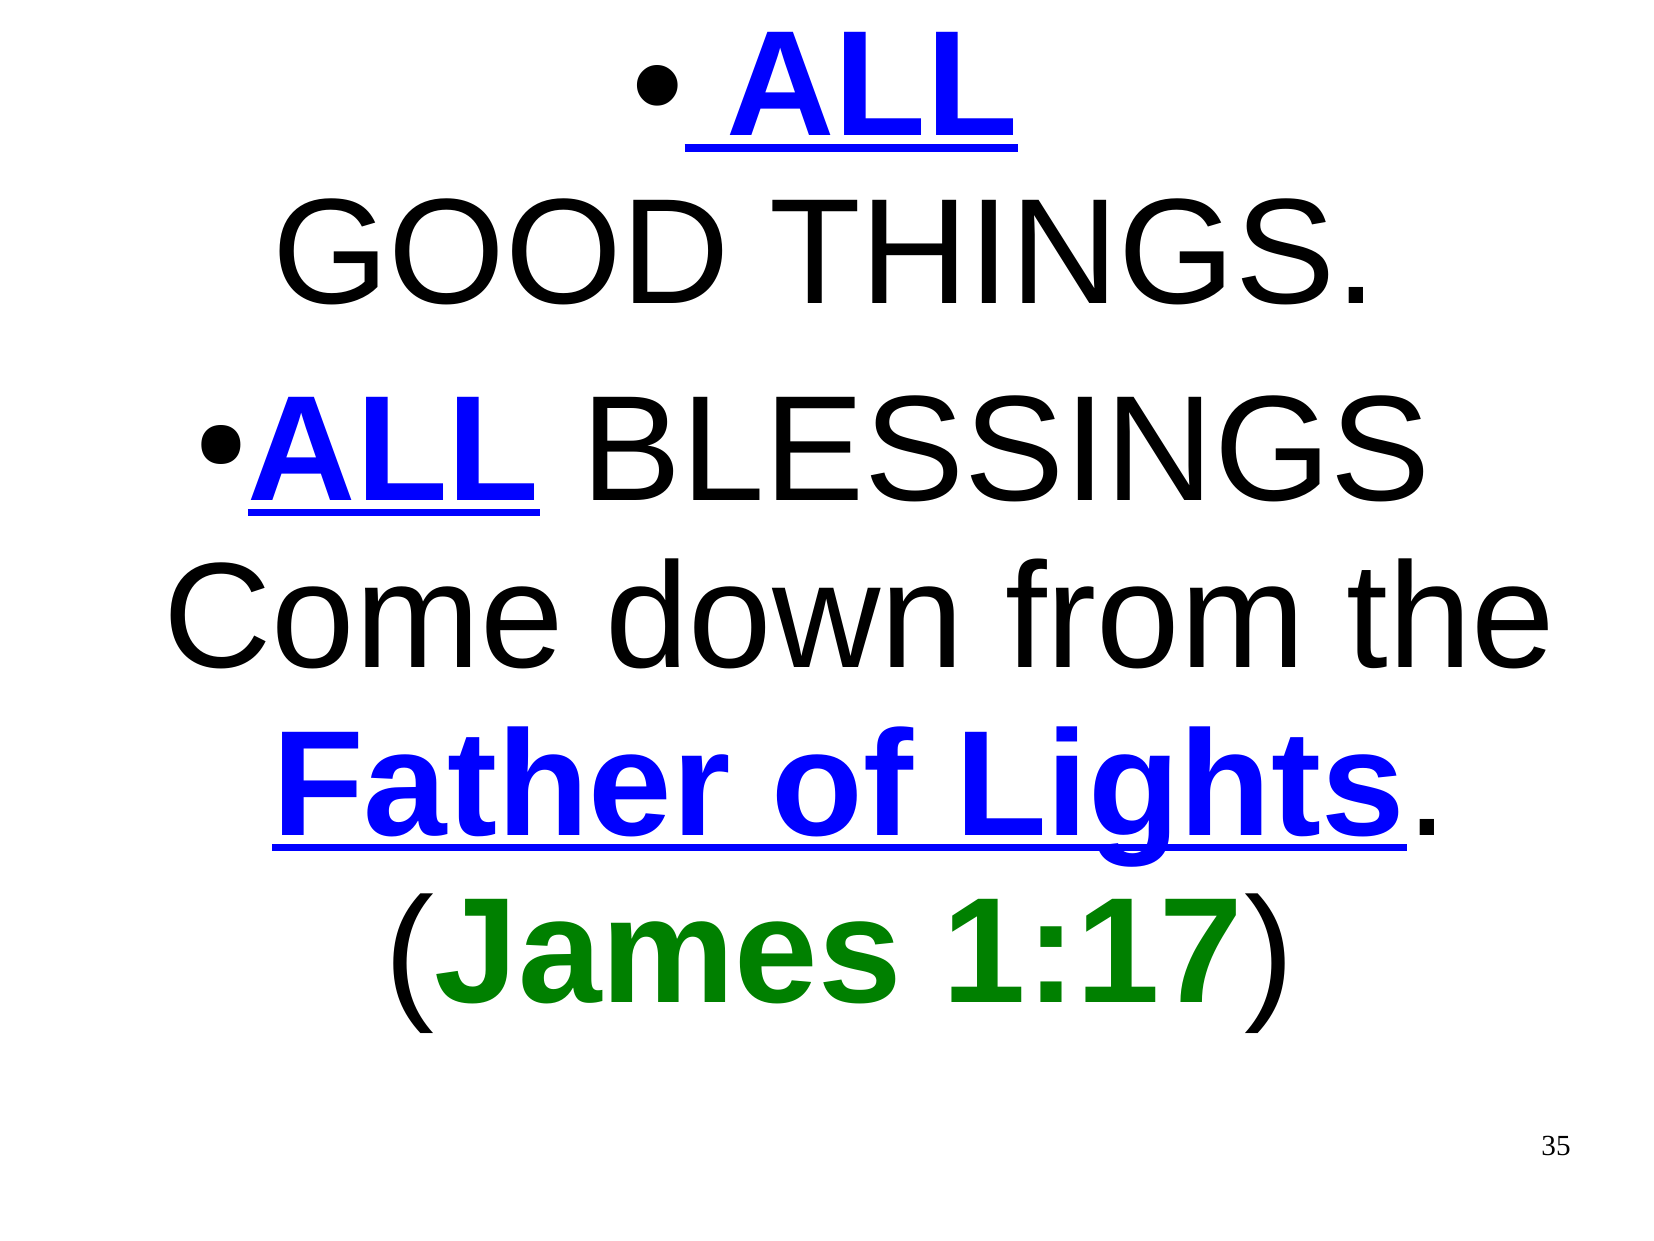

# • ALL GOOD THINGS.
ALL BLESSINGS 
Come down from the
Father of Lights.
(James 1:17)
35